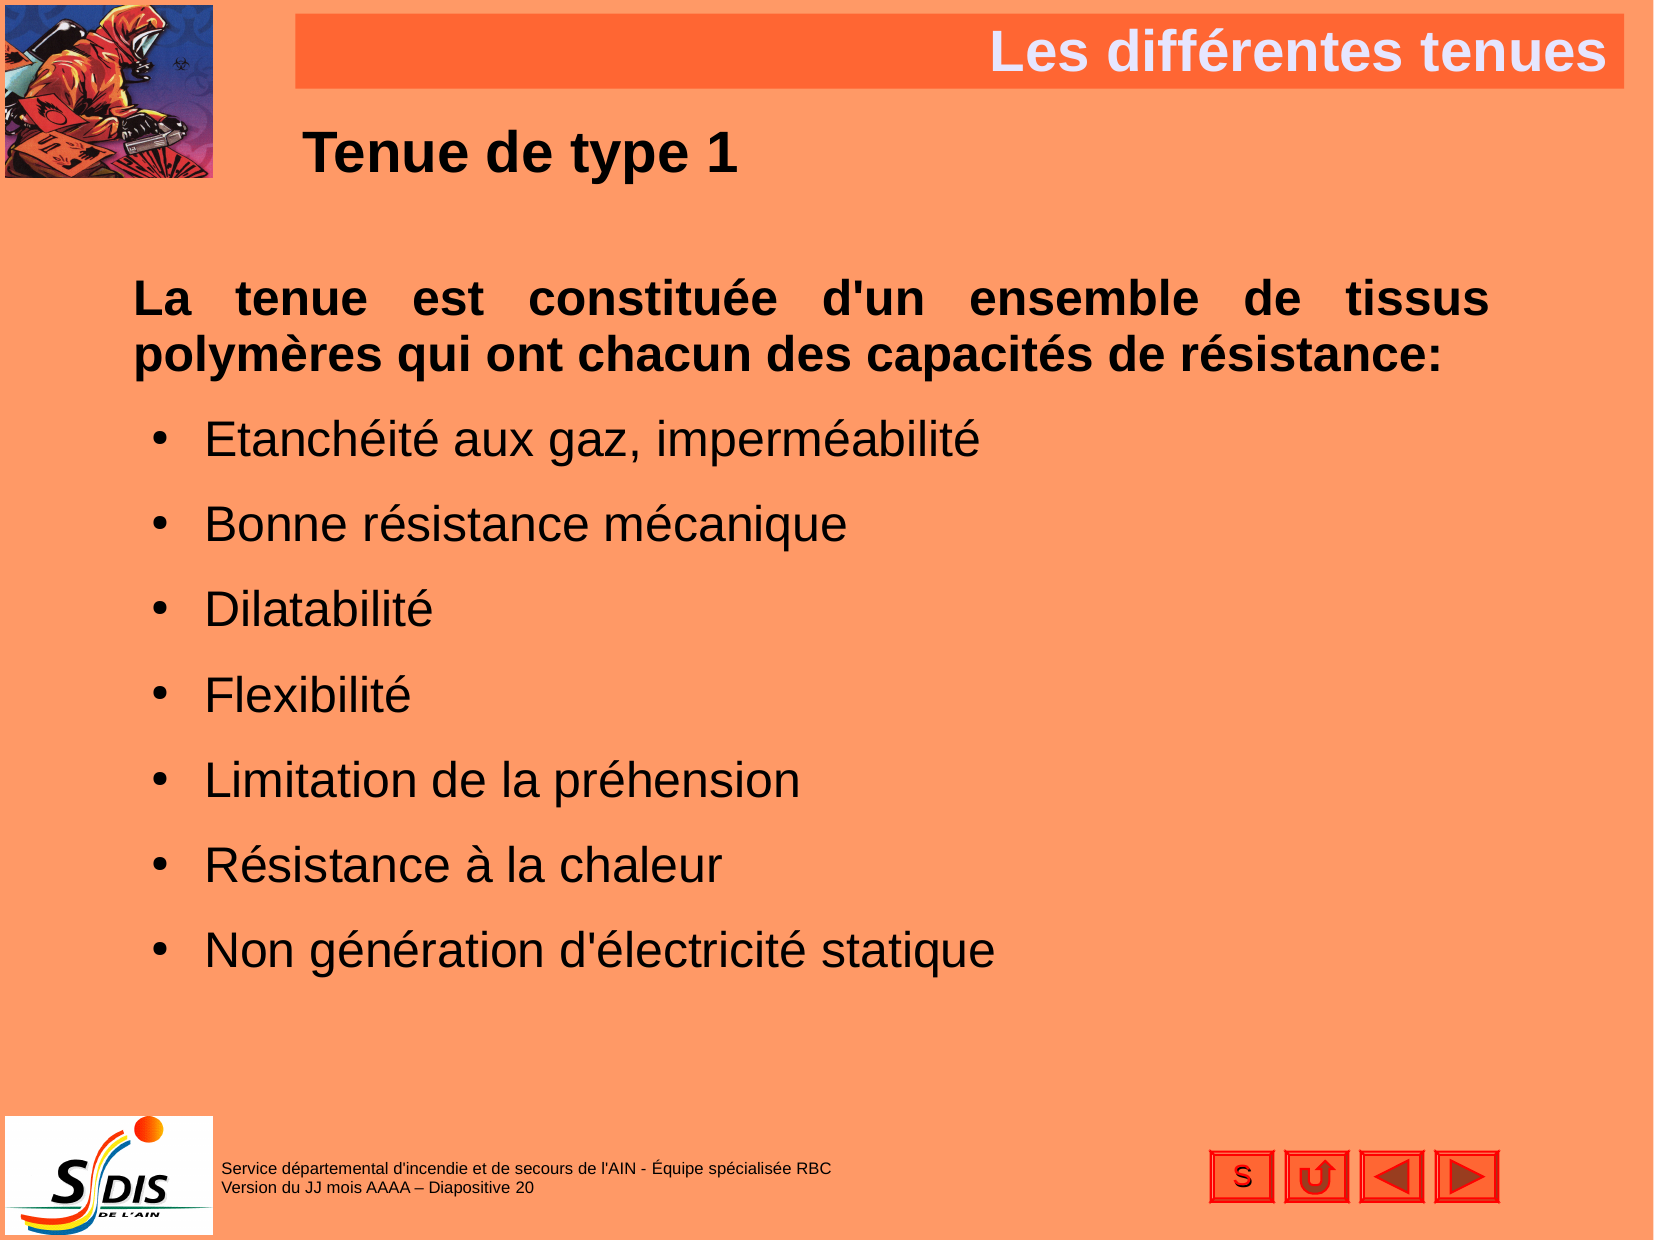

Les différentes tenues
Tenue de type 1
# La tenue est constituée d'un ensemble de tissus polymères qui ont chacun des capacités de résistance:
Etanchéité aux gaz, imperméabilité
Bonne résistance mécanique
Dilatabilité
Flexibilité
Limitation de la préhension
Résistance à la chaleur
Non génération d'électricité statique